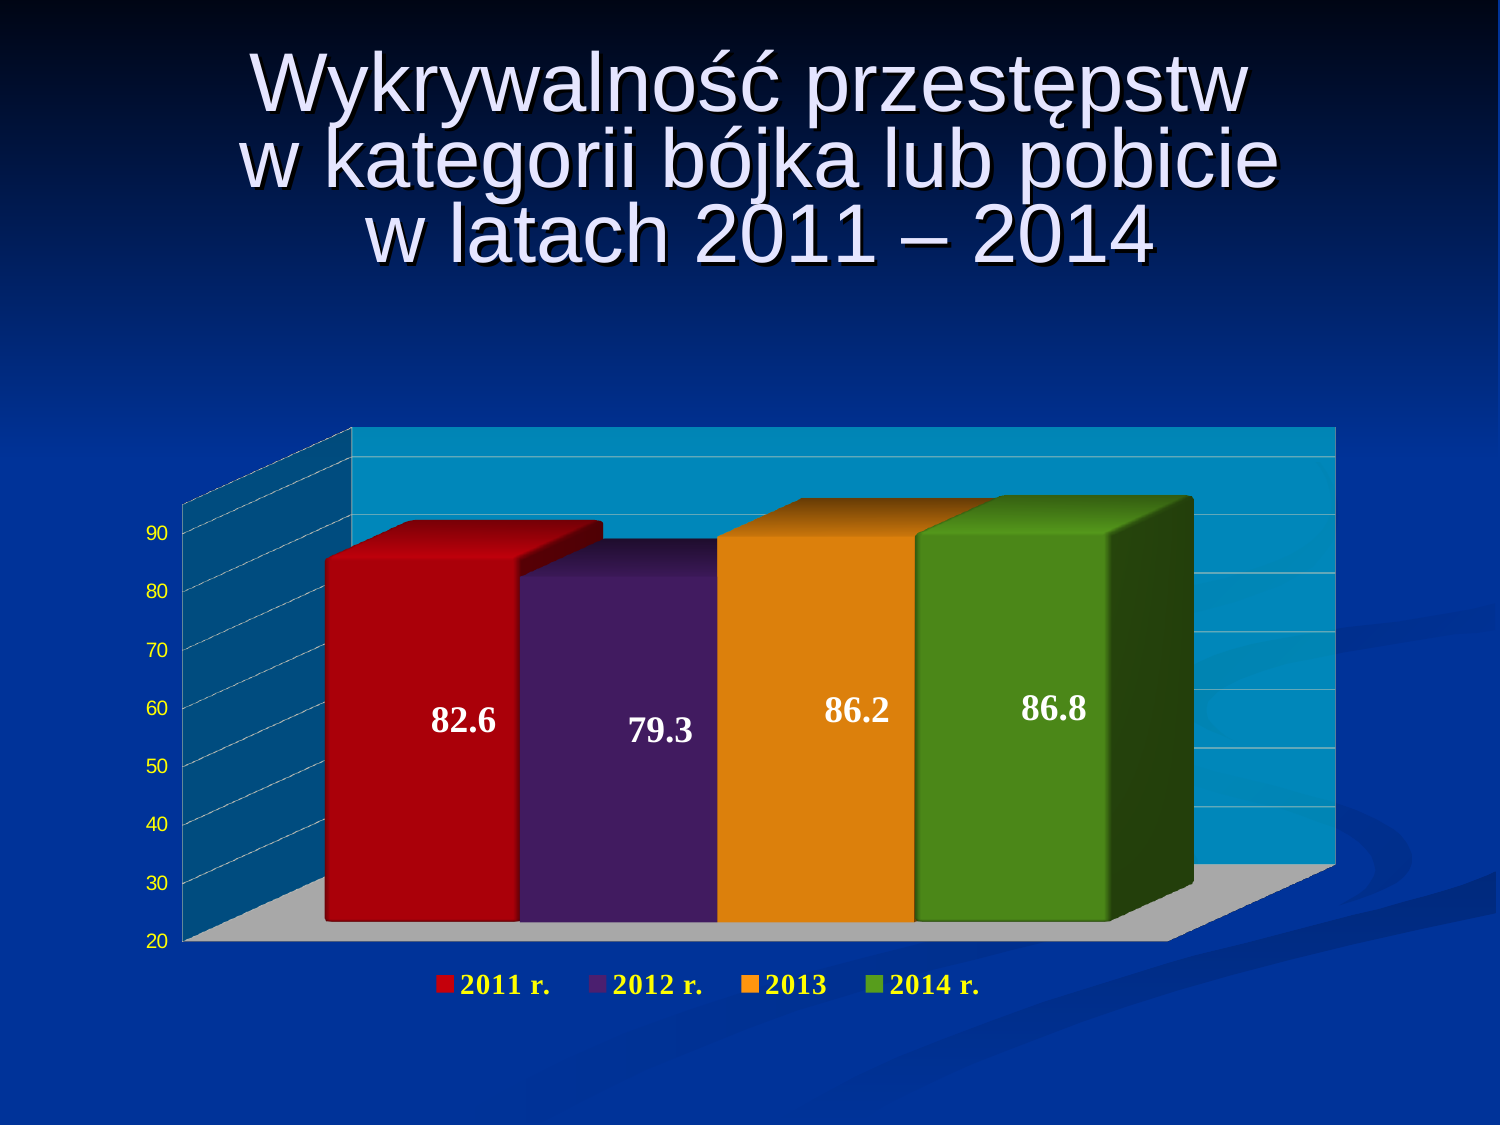

# Wykrywalność przestępstw w kategorii bójka lub pobicie w latach 2011 – 2014
[unsupported chart]